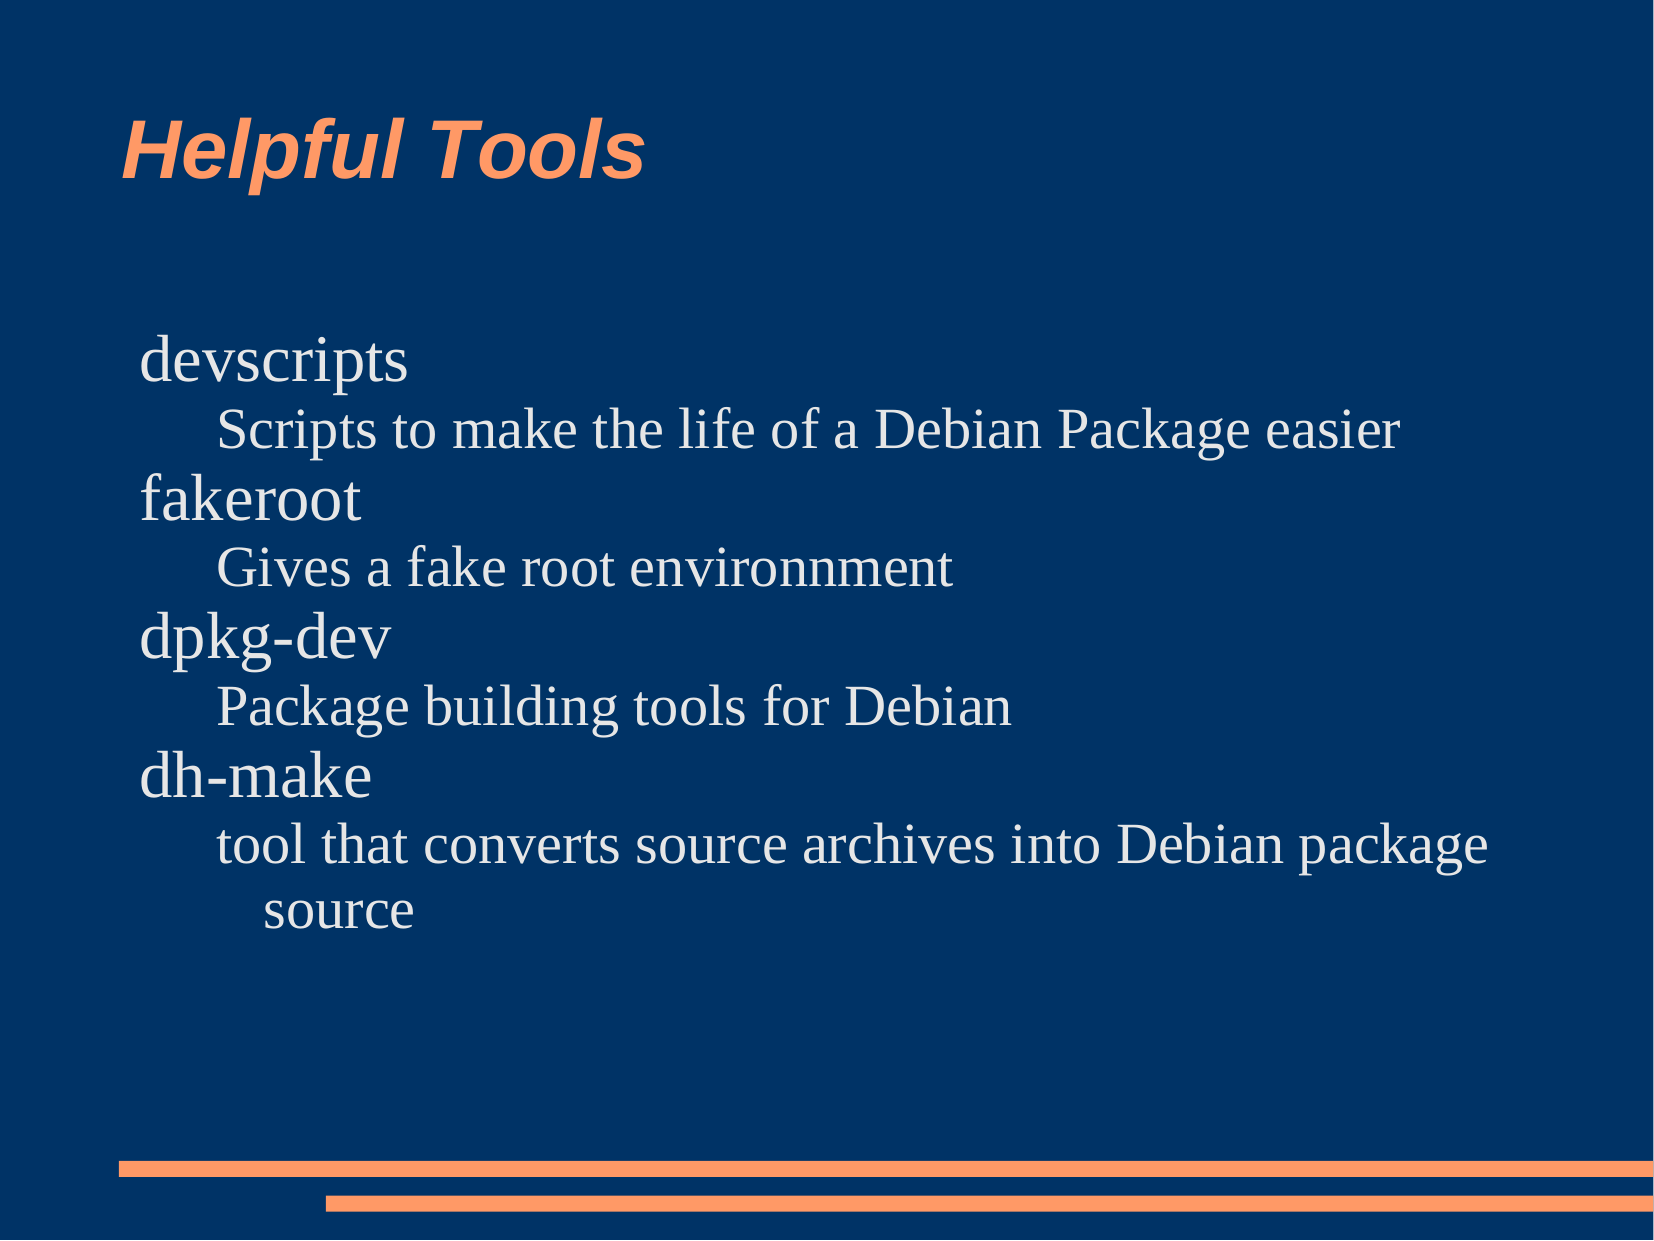

# Helpful Tools
devscripts
Scripts to make the life of a Debian Package easier
fakeroot
Gives a fake root environnment
dpkg-dev
Package building tools for Debian
dh-make
tool that converts source archives into Debian package source